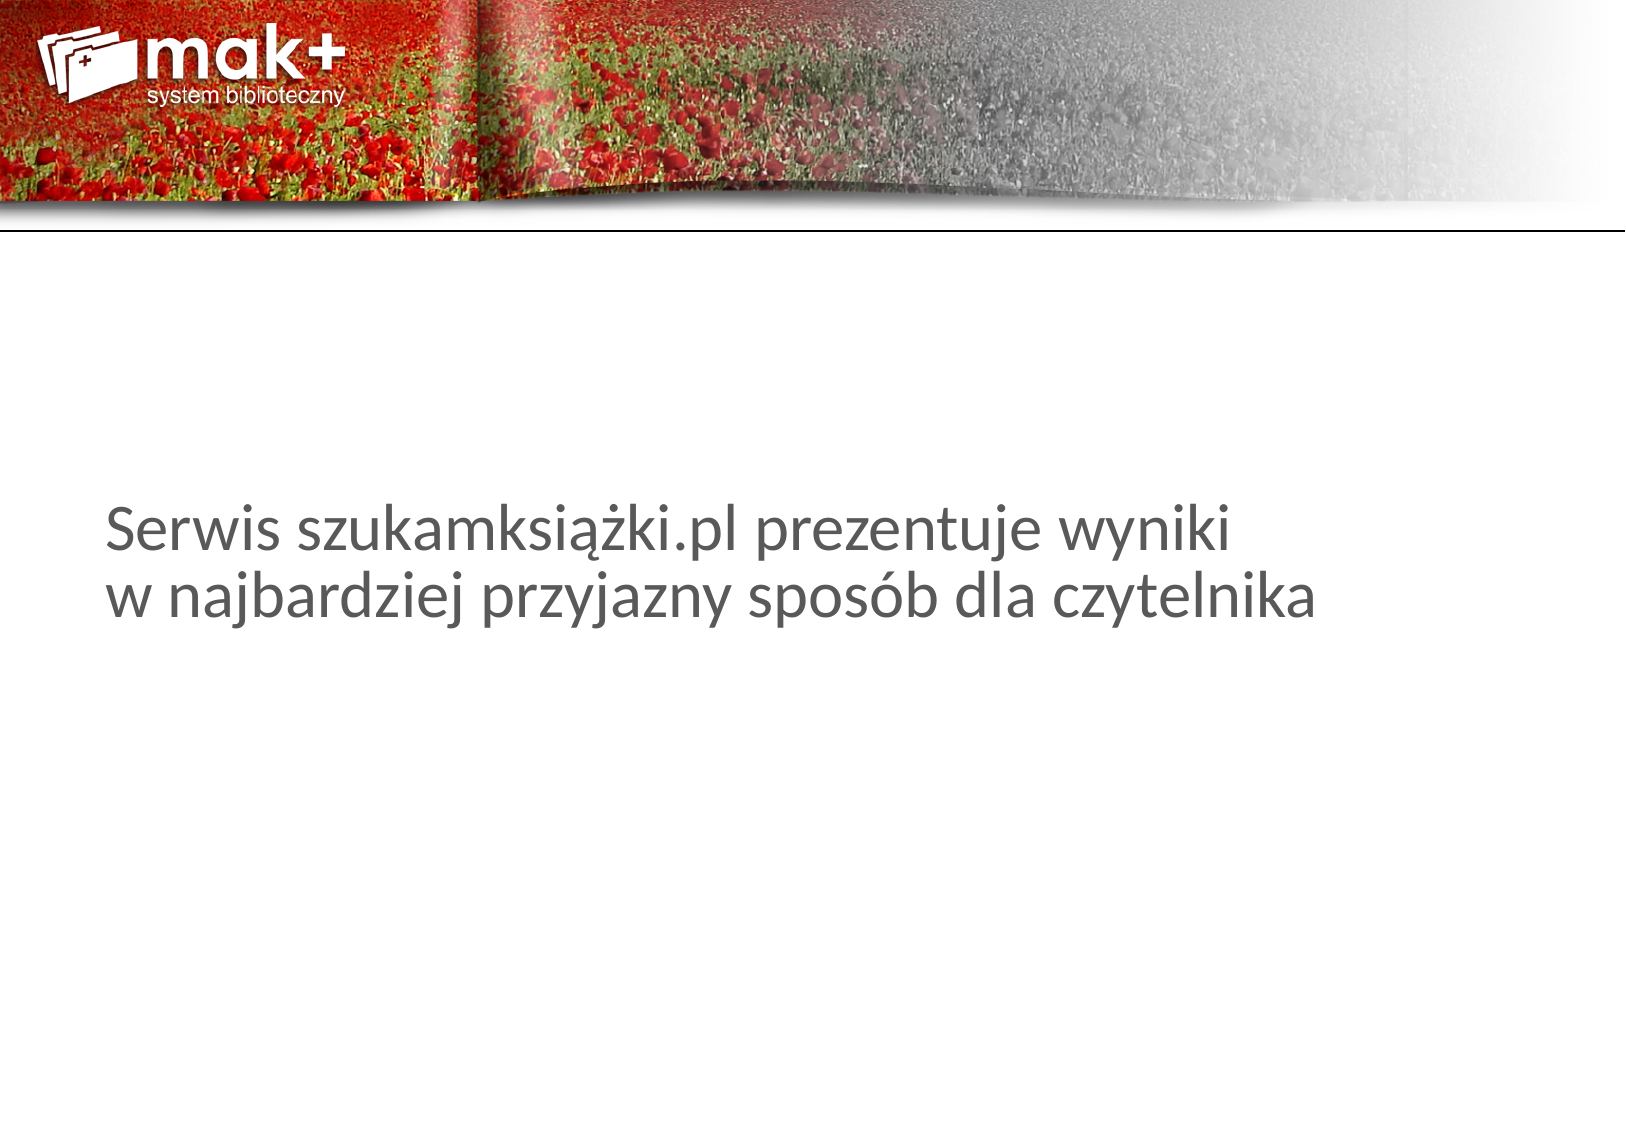

Serwis szukamksiążki.pl prezentuje wyniki
w najbardziej przyjazny sposób dla czytelnika